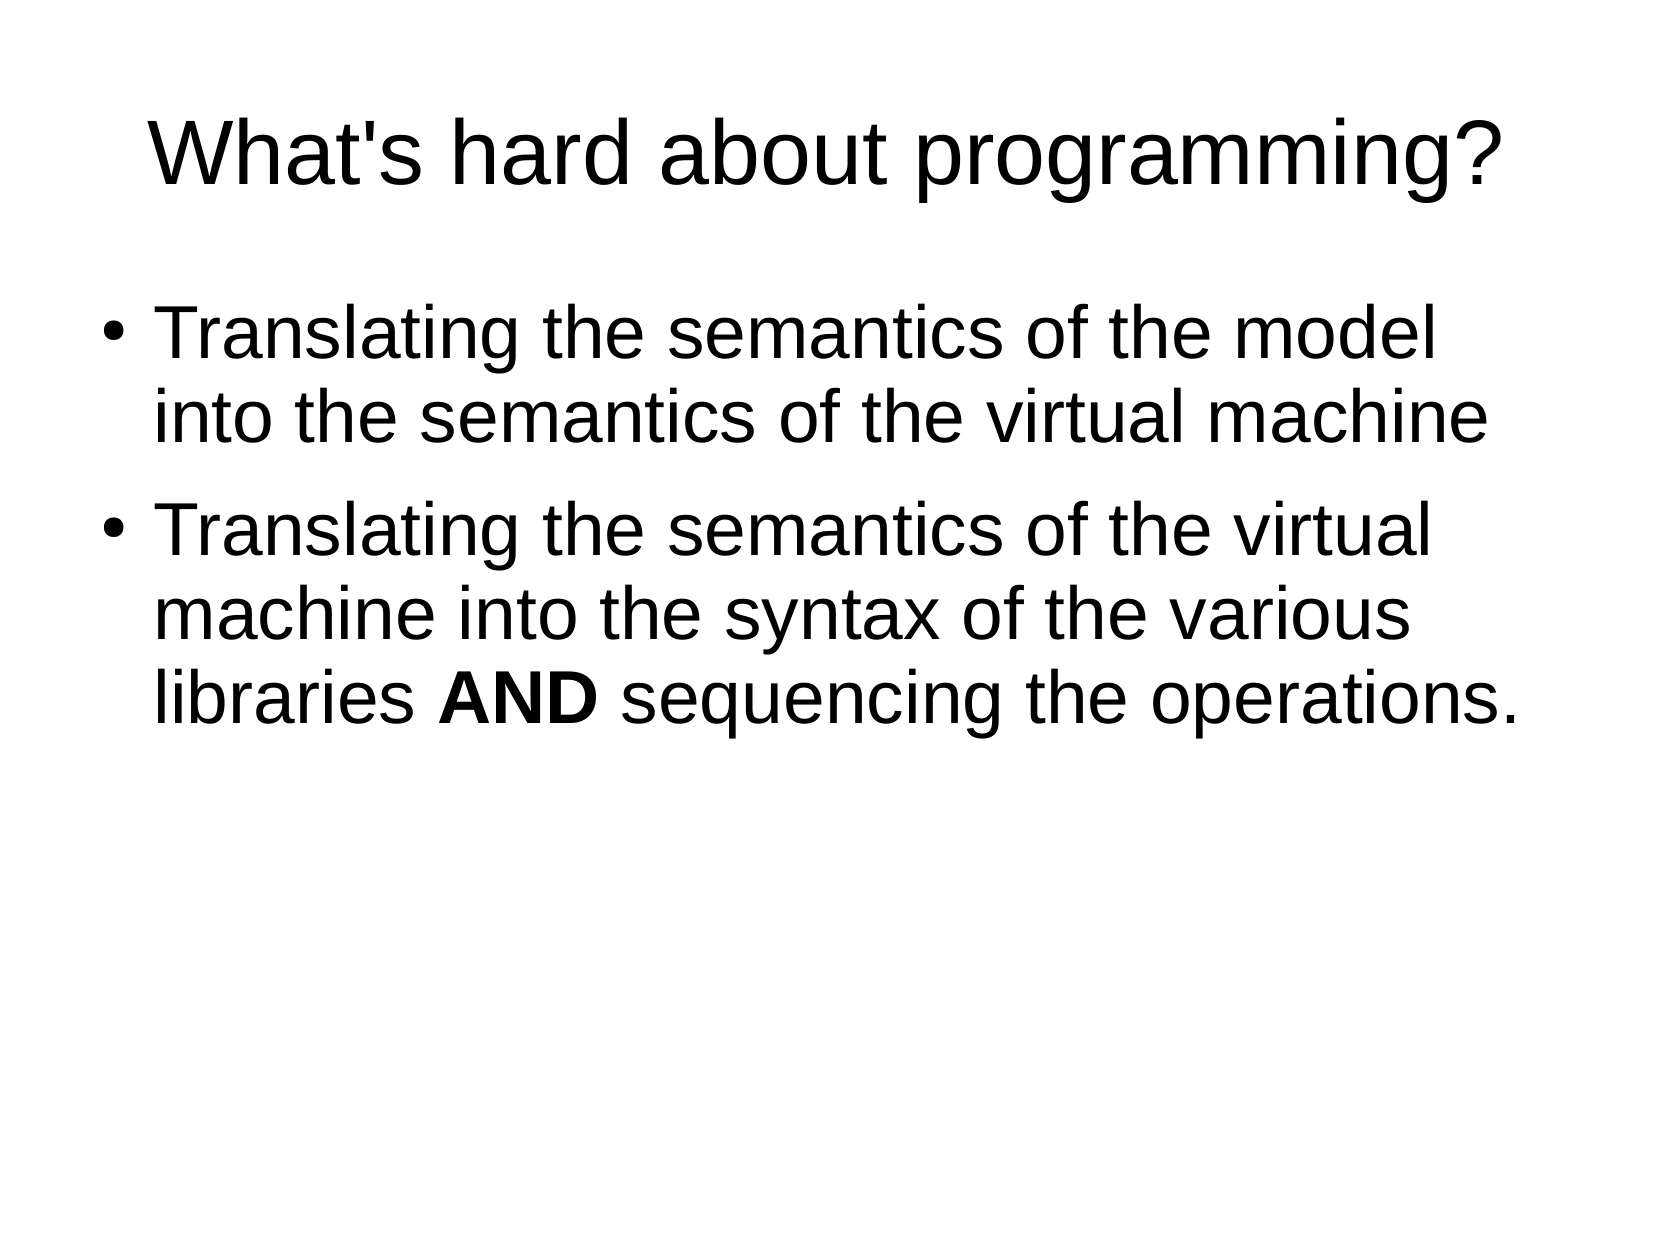

# What's hard about programming?
Translating the semantics of the model into the semantics of the virtual machine
Translating the semantics of the virtual machine into the syntax of the various libraries AND sequencing the operations.